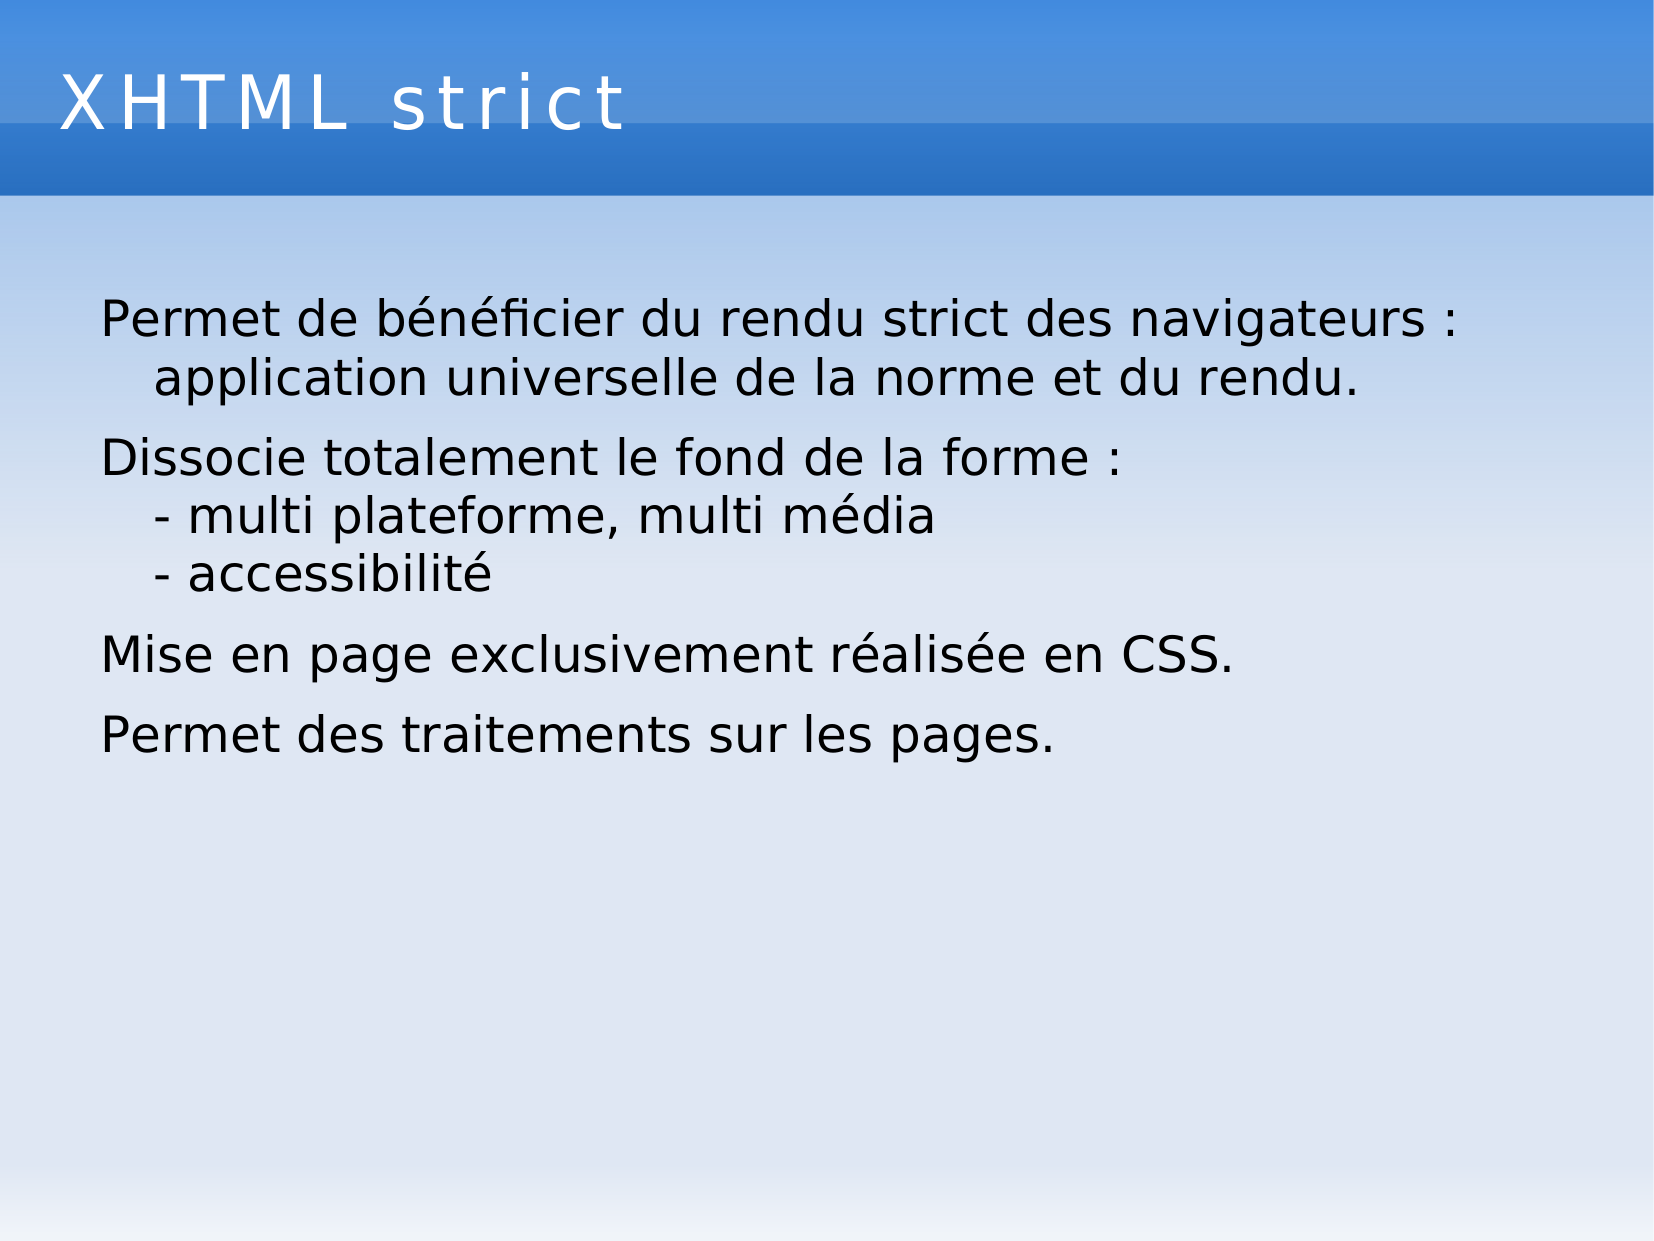

# XHTML strict
Permet de bénéficier du rendu strict des navigateurs : application universelle de la norme et du rendu.
Dissocie totalement le fond de la forme :
- multi plateforme, multi média
- accessibilité
Mise en page exclusivement réalisée en CSS.
Permet des traitements sur les pages.